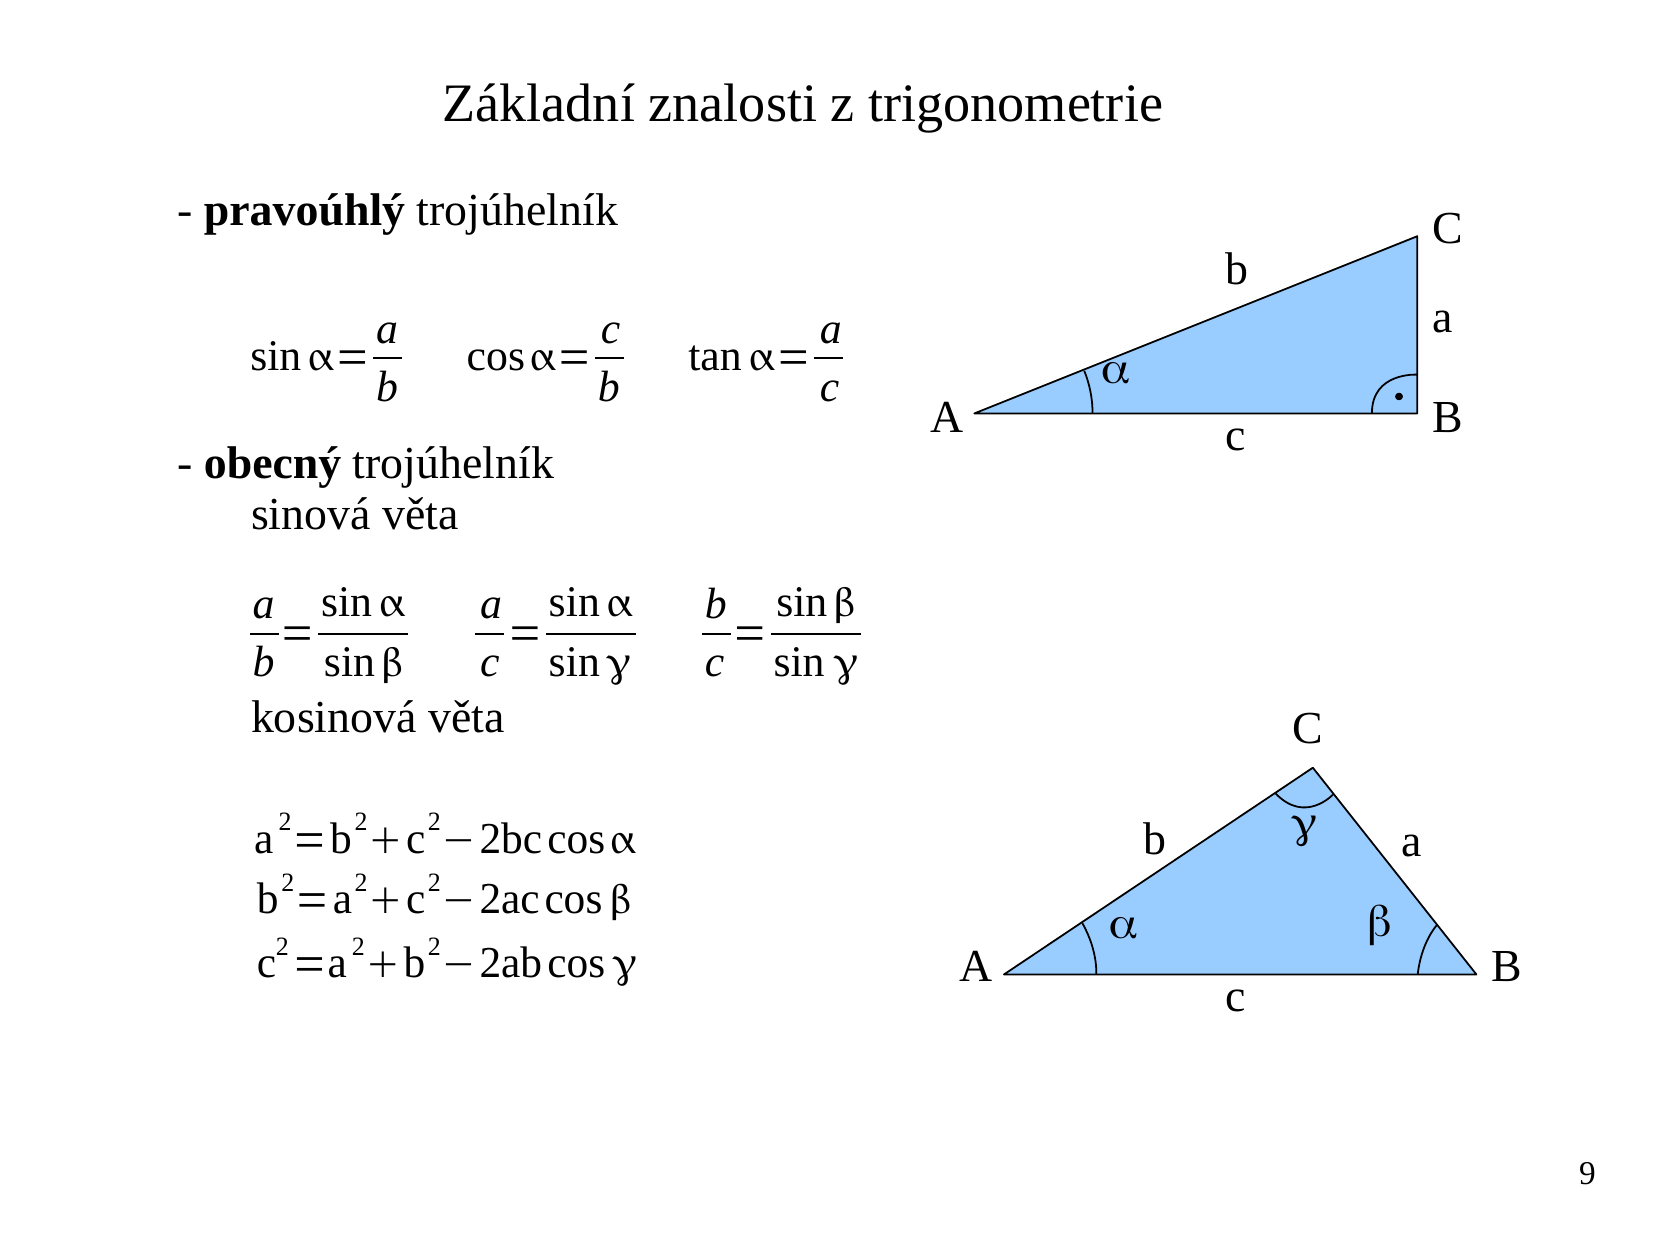

# Základní znalosti z trigonometrie
	- pravoúhlý trojúhelník
	- obecný trojúhelník
		sinová věta
		kosinová věta
C
b
a
a
A
B
c
C
g
b
a
b
a
A
B
c
9